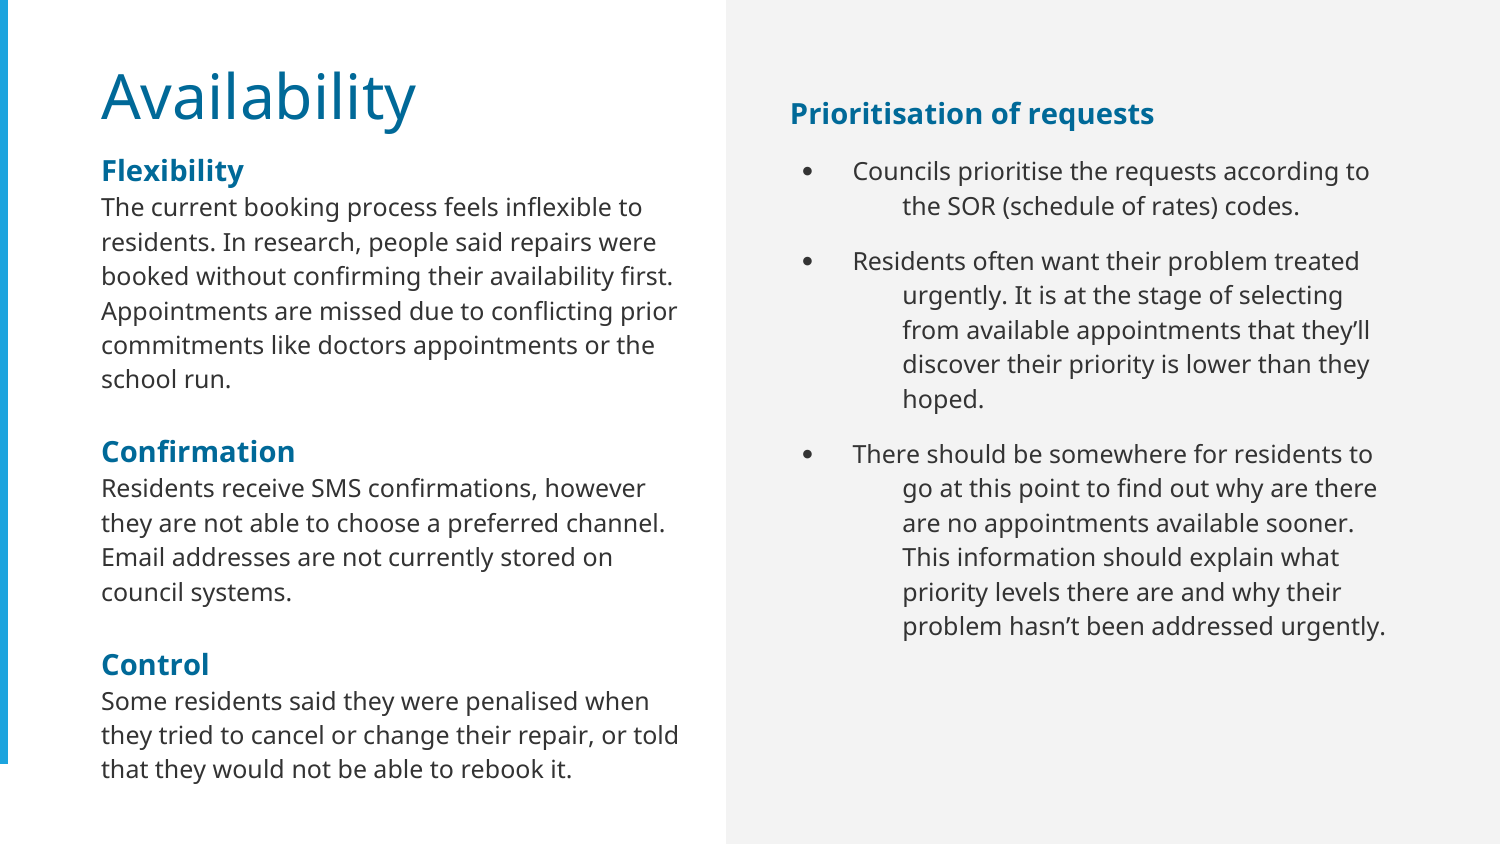

Availability
Prioritisation of requests
Councils prioritise the requests according to the SOR (schedule of rates) codes.
Residents often want their problem treated urgently. It is at the stage of selecting from available appointments that they’ll discover their priority is lower than they hoped.
There should be somewhere for residents to go at this point to find out why are there are no appointments available sooner. This information should explain what priority levels there are and why their problem hasn’t been addressed urgently.
Flexibility
The current booking process feels inflexible to residents. In research, people said repairs were booked without confirming their availability first. Appointments are missed due to conflicting prior commitments like doctors appointments or the school run.
Confirmation
Residents receive SMS confirmations, however they are not able to choose a preferred channel. Email addresses are not currently stored on council systems.
Control
Some residents said they were penalised when they tried to cancel or change their repair, or told that they would not be able to rebook it.